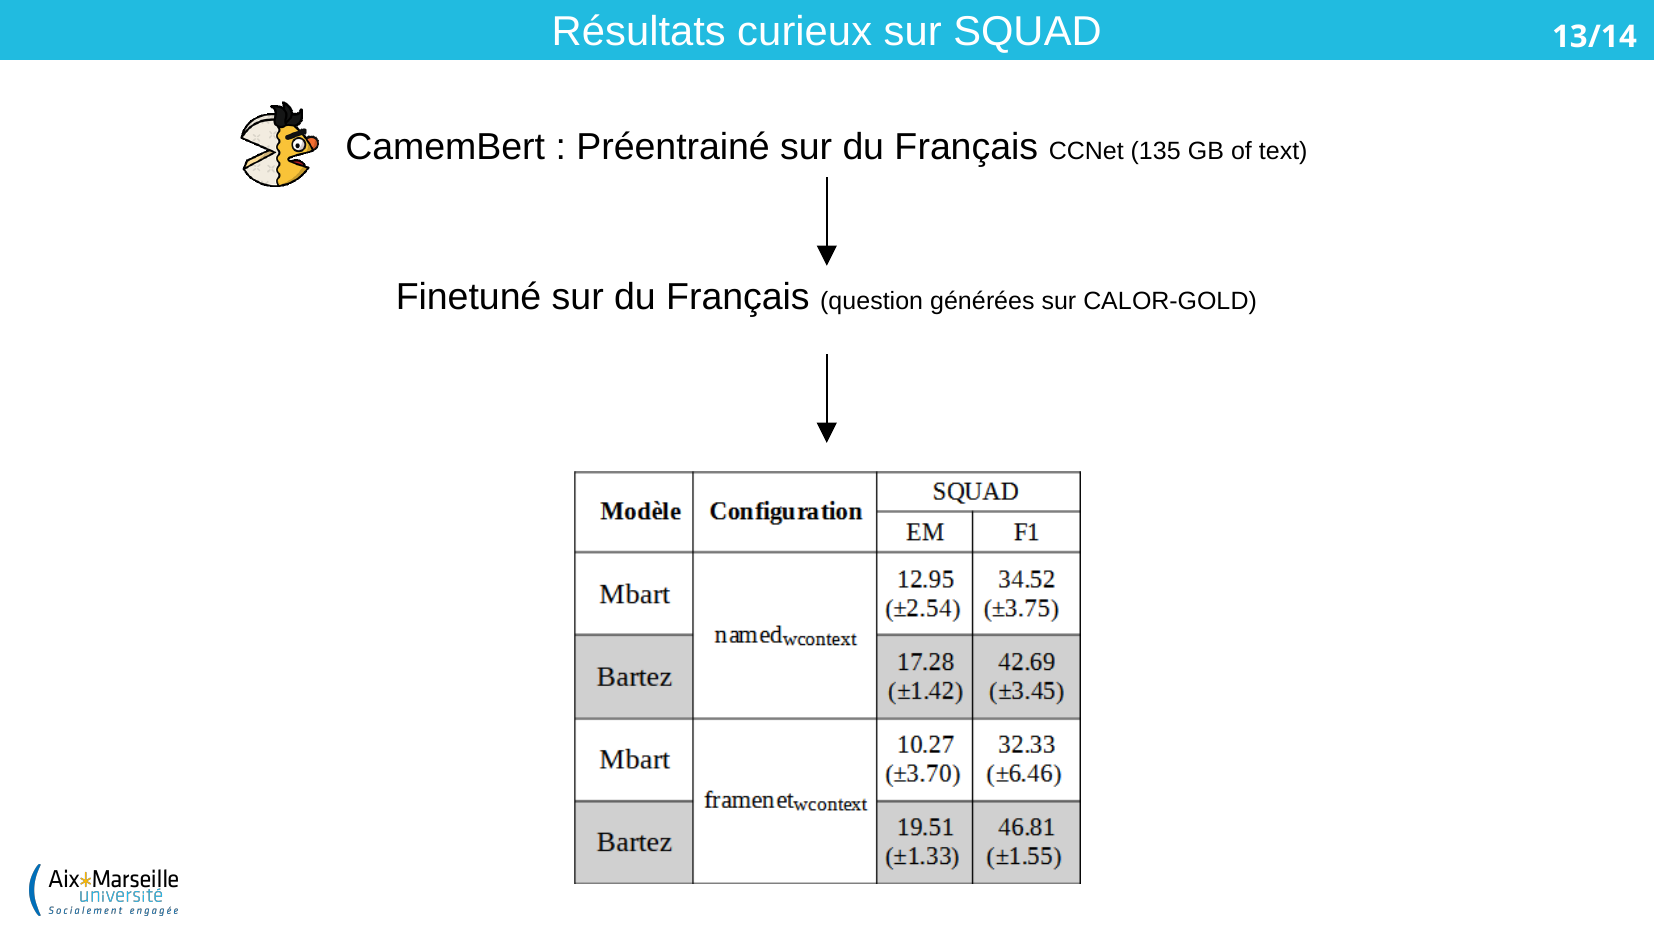

Résultats curieux sur SQUAD
13/14
CamemBert : Préentrainé sur du Français CCNet (135 GB of text)
Finetuné sur du Français (question générées sur CALOR-GOLD)